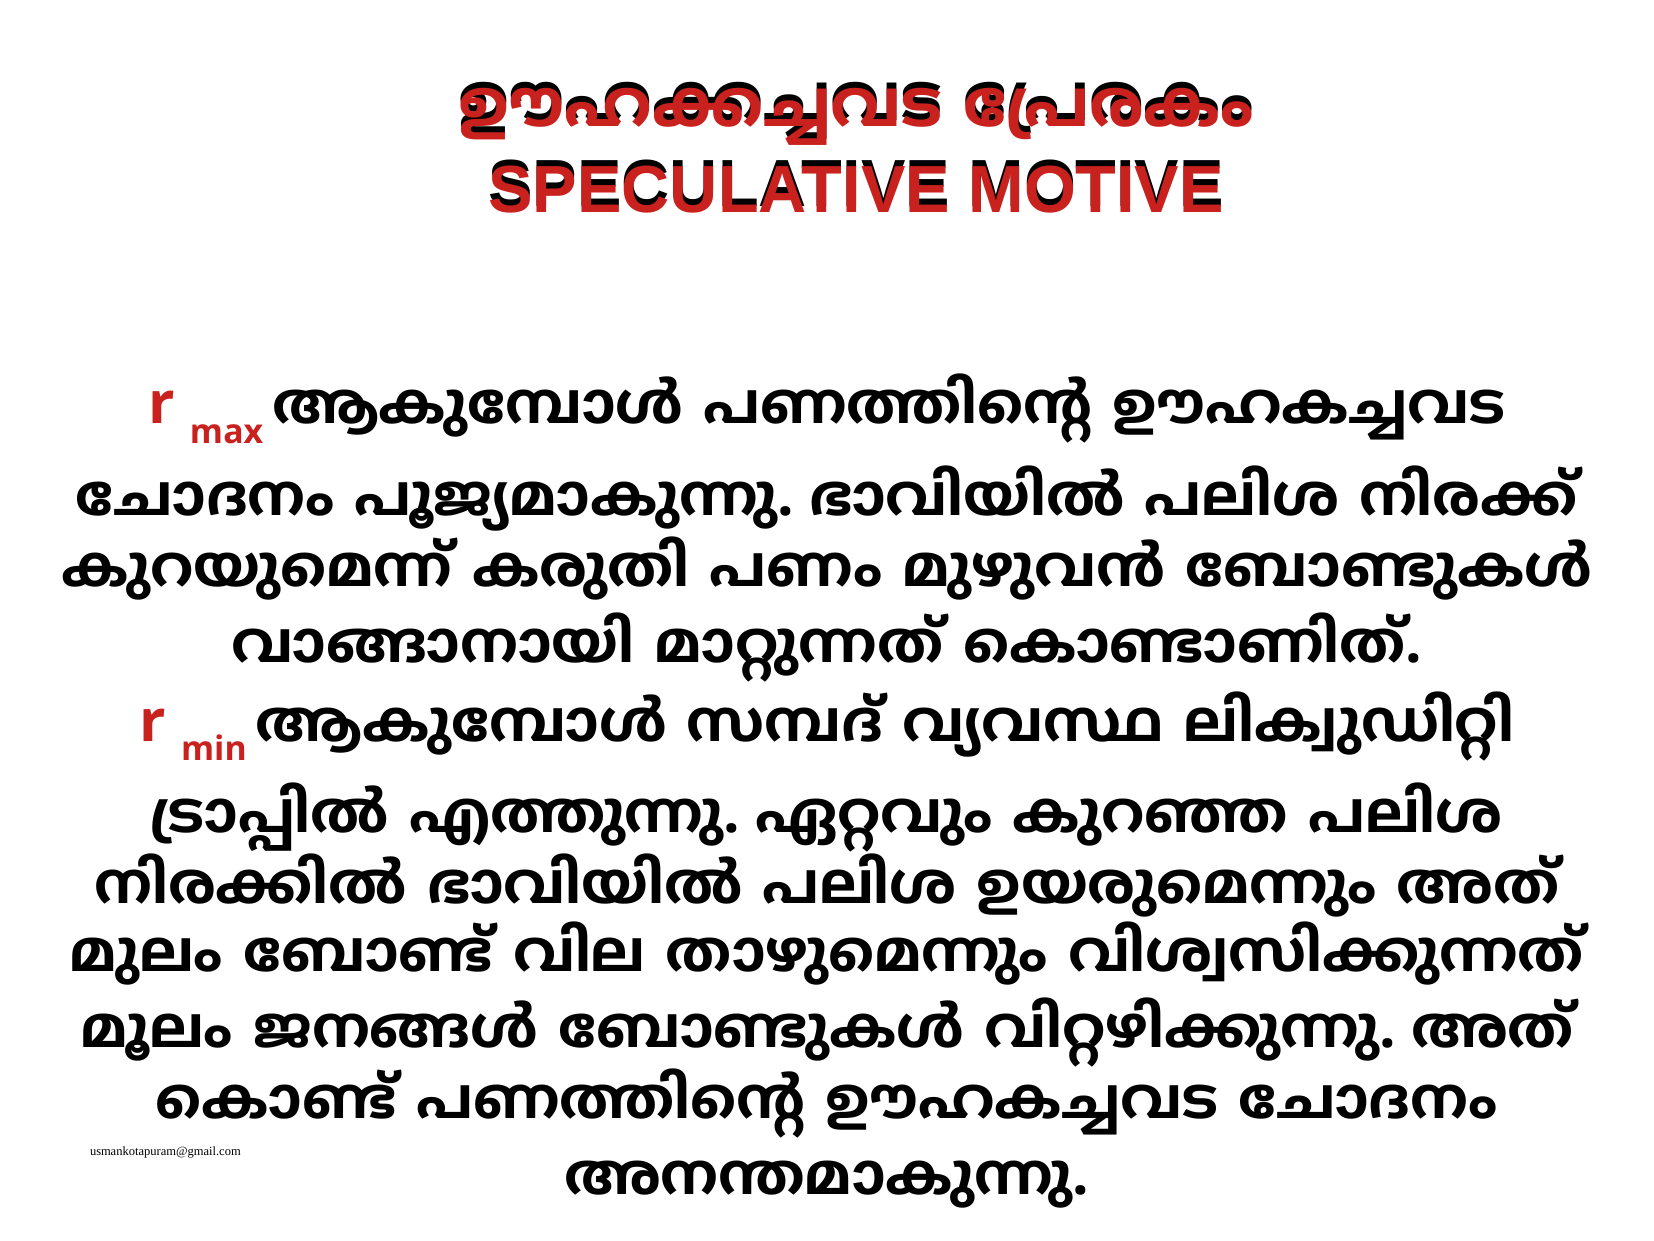

# ഊഹക്കച്ചവട പ്രേരകം SPECULATIVE MOTIVE
ഊഹക്കച്ചവട പ്രേരകം
SPECULATIVE MOTIVE
r max ആകുമ്പോൾ പണത്തിന്റെ ഊഹകച്ചവട ചോദനം പൂജ്യമാകുന്നു. ഭാവിയിൽ പലിശ നിരക്ക് കുറയുമെന്ന് കരുതി പണം മുഴുവൻ ബോണ്ടുകൾ വാങ്ങാനായി മാറ്റുന്നത് കൊണ്ടാണിത്.
r min ആകുമ്പോൾ സമ്പദ് വ്യവസ്ഥ ലിക്വുഡിറ്റി ട്രാപ്പിൽ എത്തുന്നു. ഏറ്റവും കുറഞ്ഞ പലിശ നിരക്കിൽ ഭാവിയിൽ പലിശ ഉയരുമെന്നും അത് മുലം ബോണ്ട് വില താഴുമെന്നും വിശ്വസിക്കുന്നത് മൂലം ജനങ്ങൾ ബോണ്ടുകൾ വിറ്റഴിക്കുന്നു. അത് കൊണ്ട് പണത്തിന്റെ ഊഹകച്ചവട ചോദനം അനന്തമാകുന്നു.